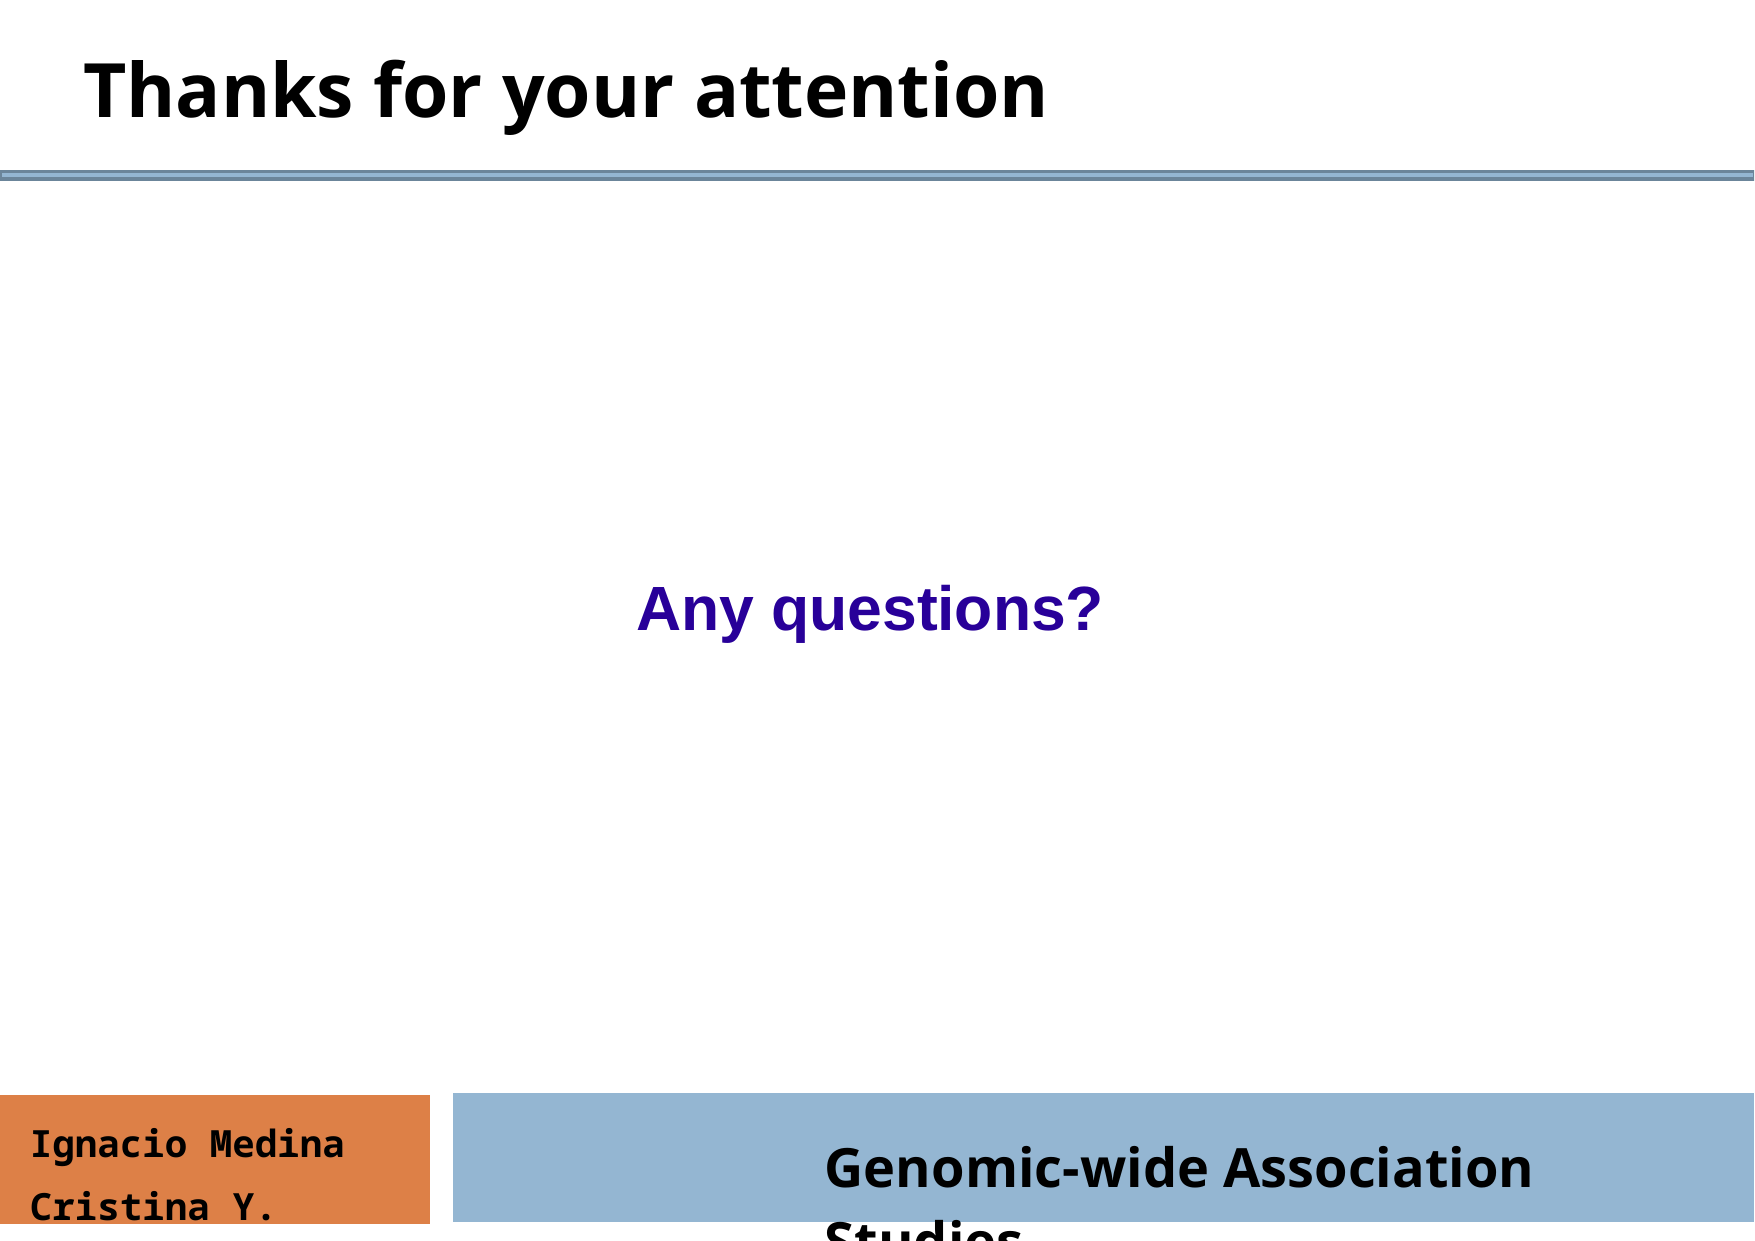

Thanks for your attention
# Any questions?
Ignacio Medina
Cristina Y. González
Genomic-wide Association Studies